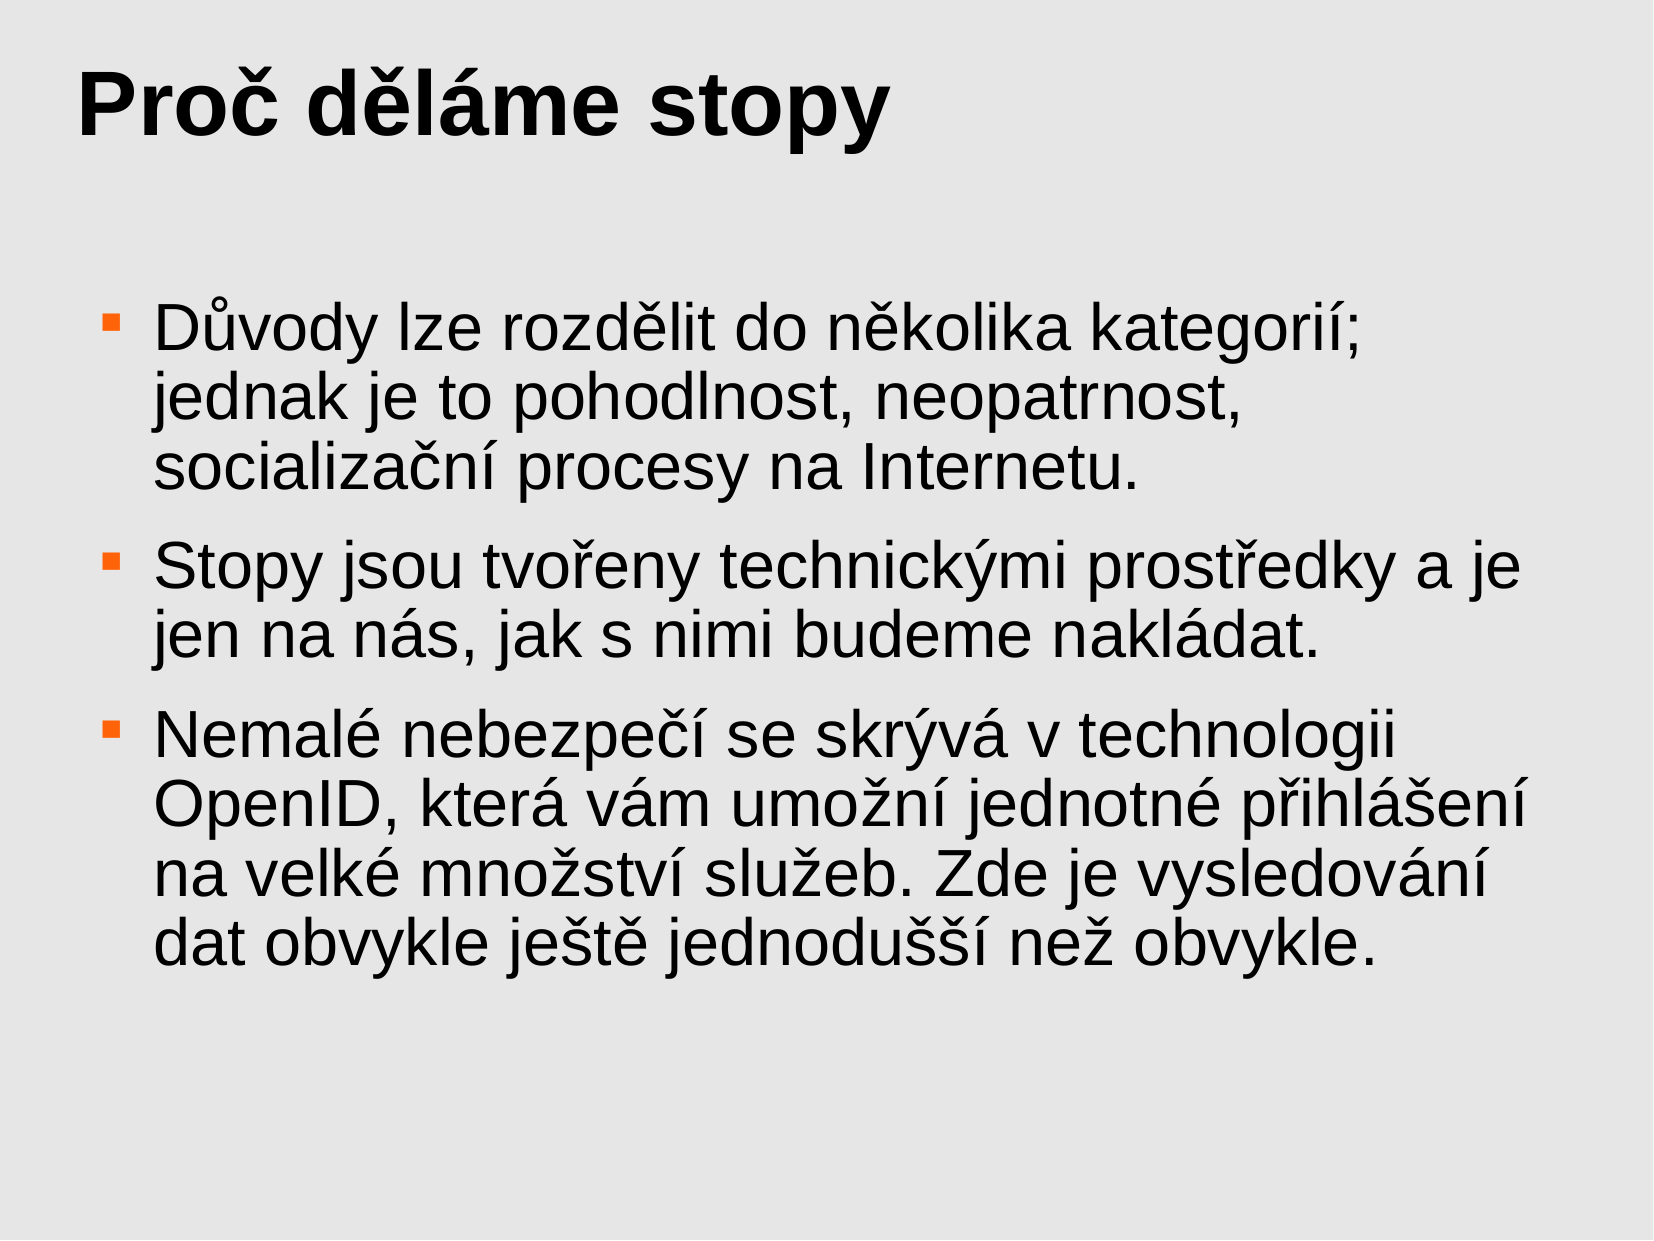

# Proč děláme stopy
Důvody lze rozdělit do několika kategorií; jednak je to pohodlnost, neopatrnost, socializační procesy na Internetu.
Stopy jsou tvořeny technickými prostředky a je jen na nás, jak s nimi budeme nakládat.
Nemalé nebezpečí se skrývá v technologii OpenID, která vám umožní jednotné přihlášení na velké množství služeb. Zde je vysledování dat obvykle ještě jednodušší než obvykle.